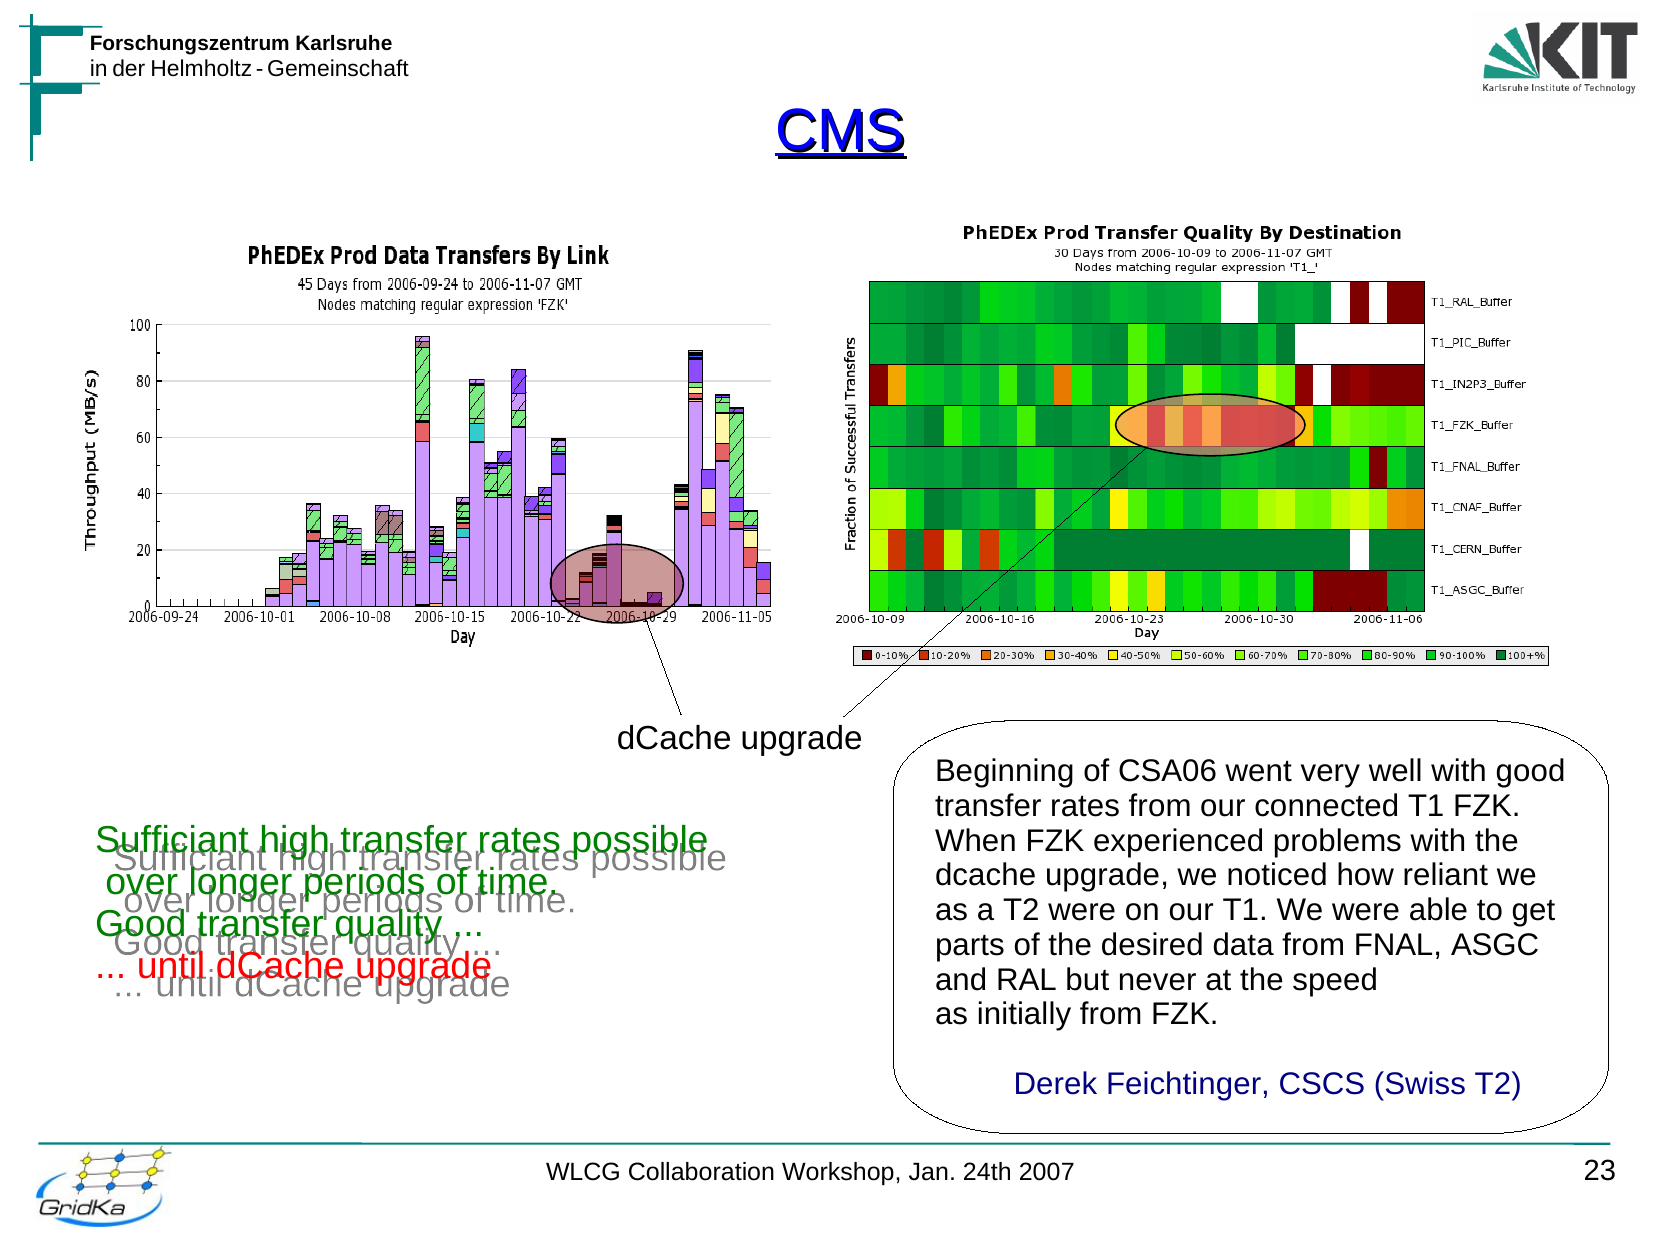

CMS
dCache upgrade
Beginning of CSA06 went very well with good transfer rates from our connected T1 FZK. When FZK experienced problems with the dcache upgrade, we noticed how reliant we as a T2 were on our T1. We were able to get parts of the desired data from FNAL, ASGC and RAL but never at the speed
as initially from FZK.
 Derek Feichtinger, CSCS (Swiss T2)
 Sufficiant high transfer rates possible
 over longer periods of time.
 Good transfer quality ...
 ... until dCache upgrade